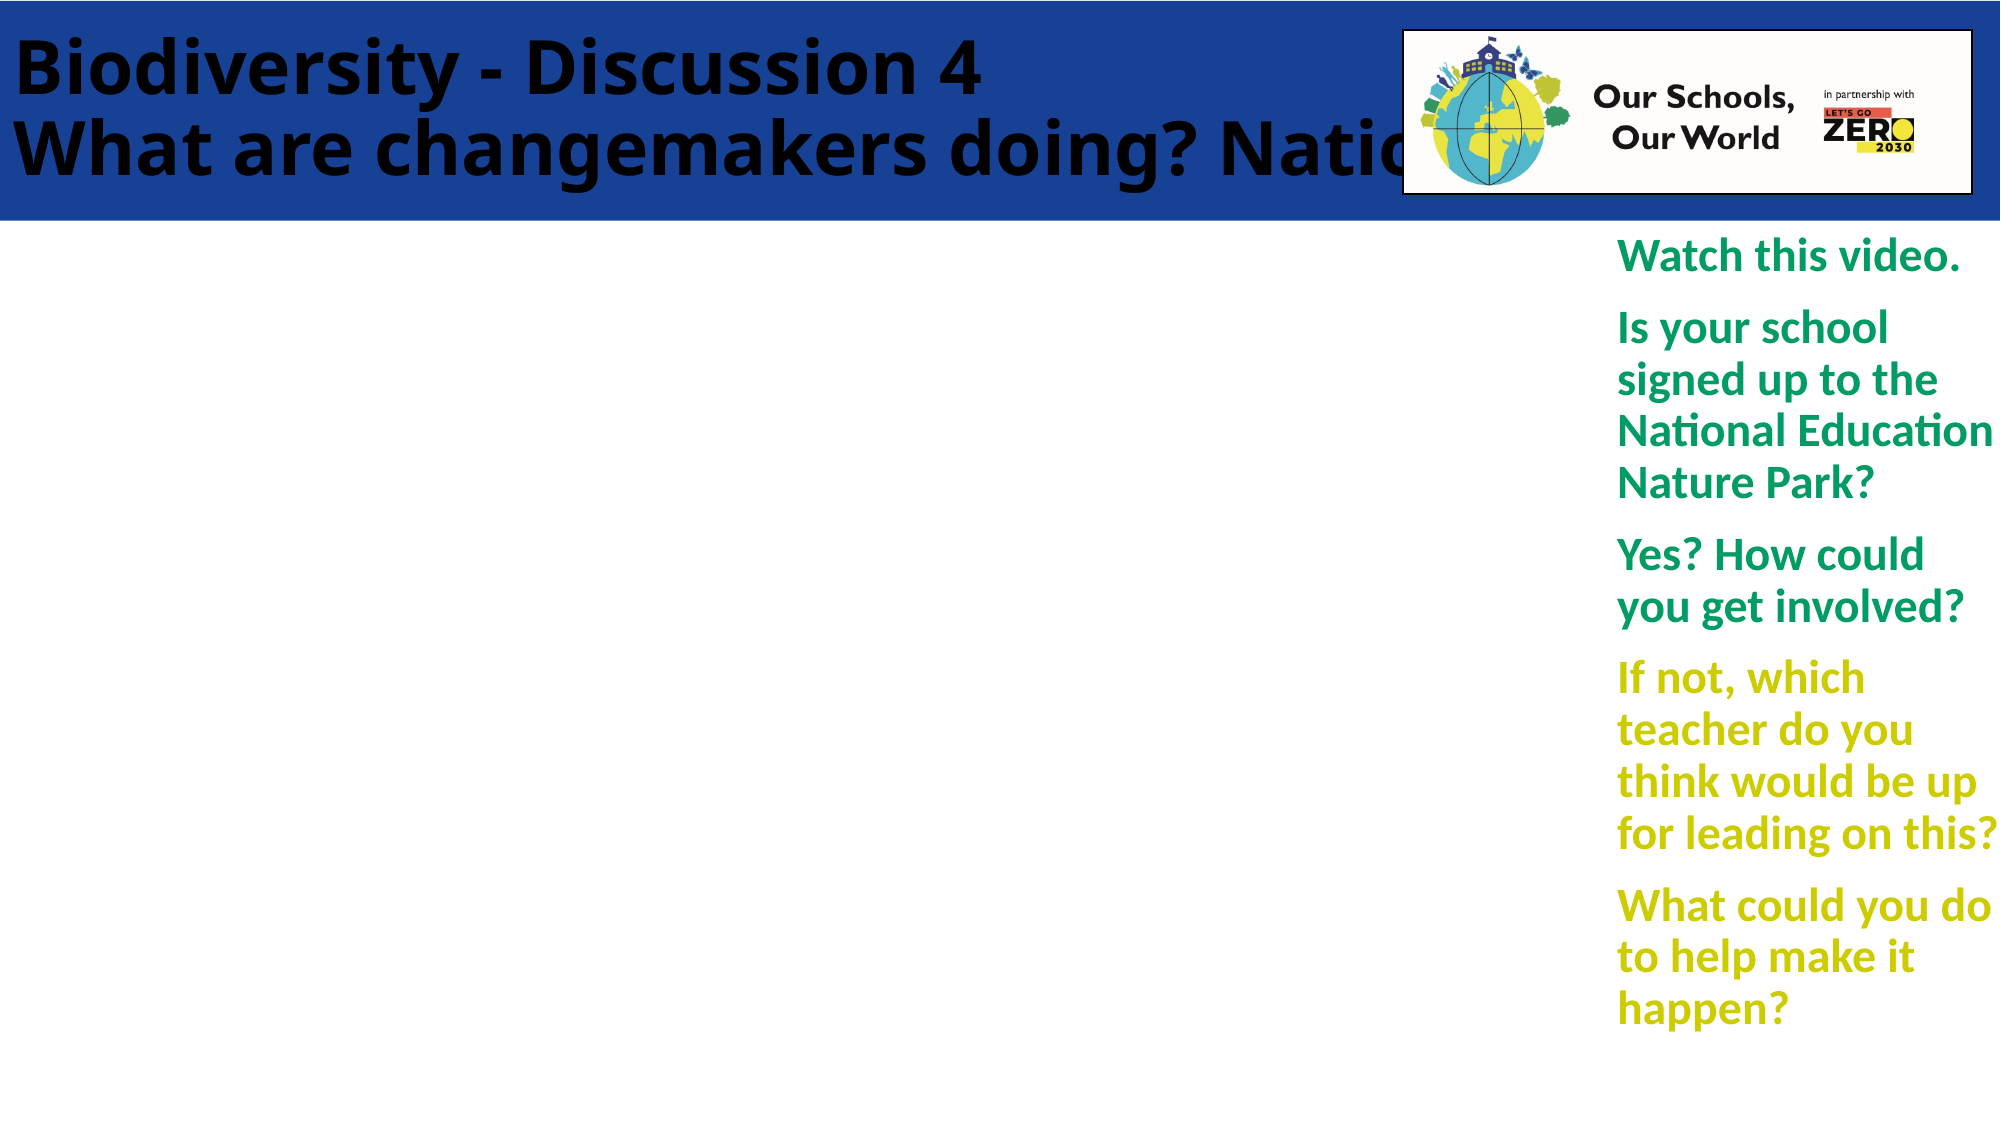

# Biodiversity - Discussion 4 What are changemakers doing? National
Watch this video.
Is your school signed up to the National Education Nature Park?
Yes? How could you get involved?
If not, which teacher do you think would be up for leading on this?
What could you do to help make it happen?